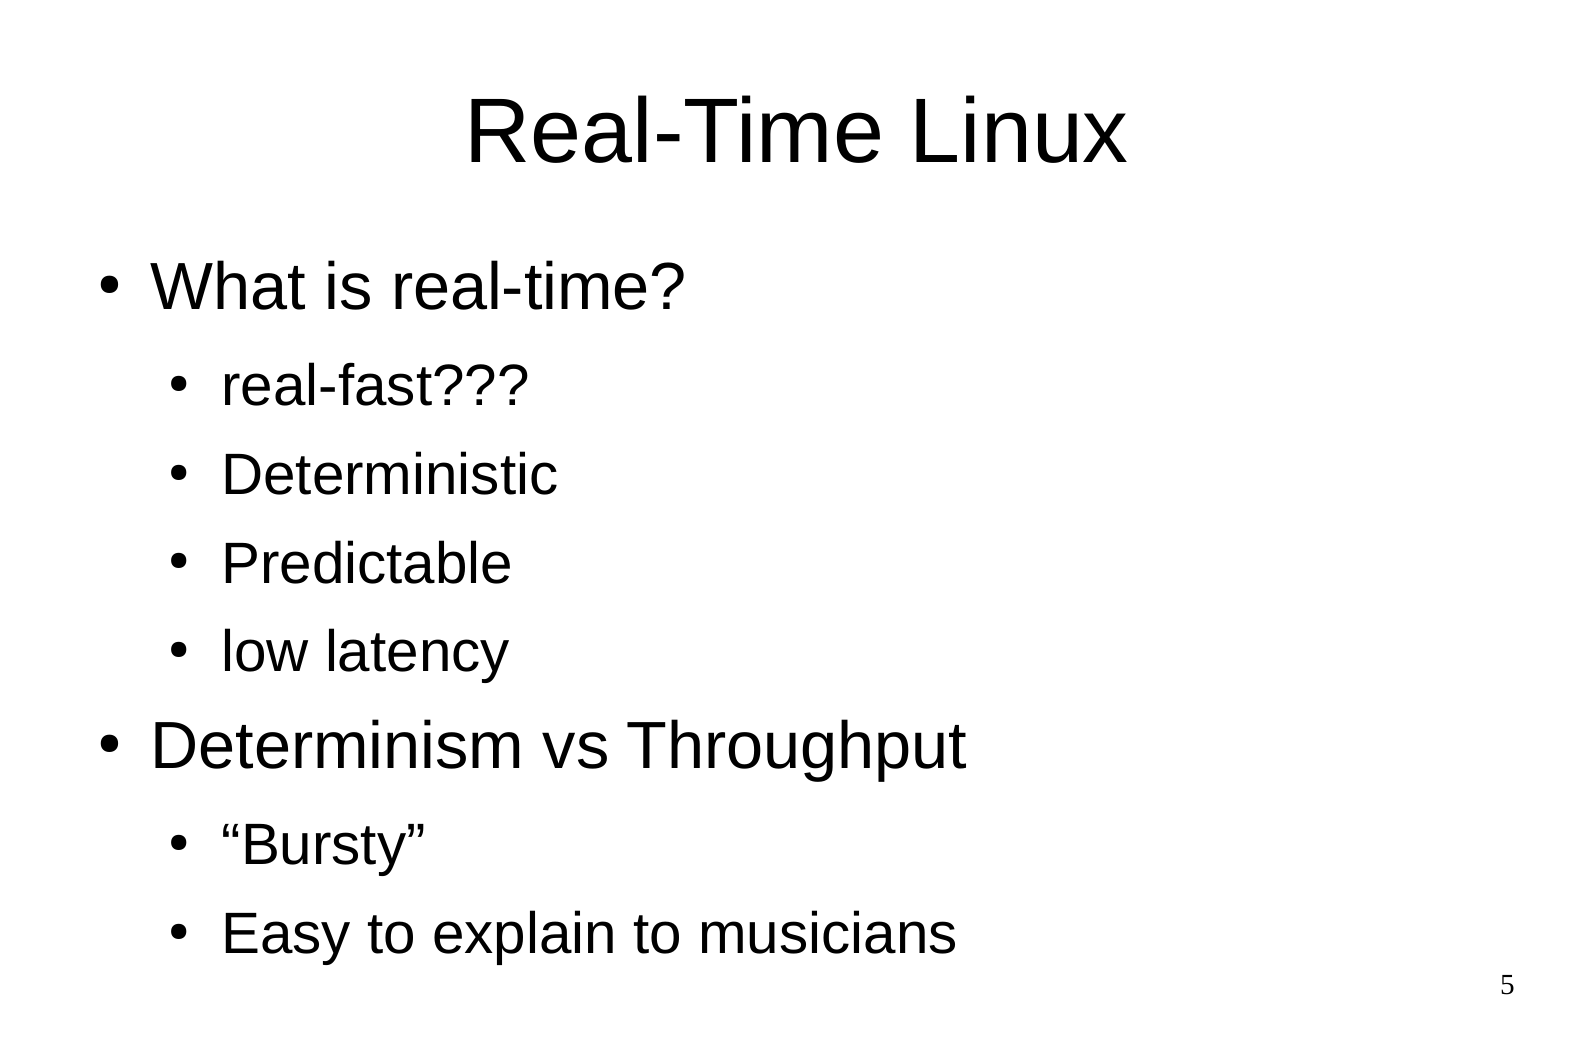

# Real-Time Linux
What is real-time?
real-fast???
Deterministic
Predictable
low latency
Determinism vs Throughput
“Bursty”
Easy to explain to musicians
5